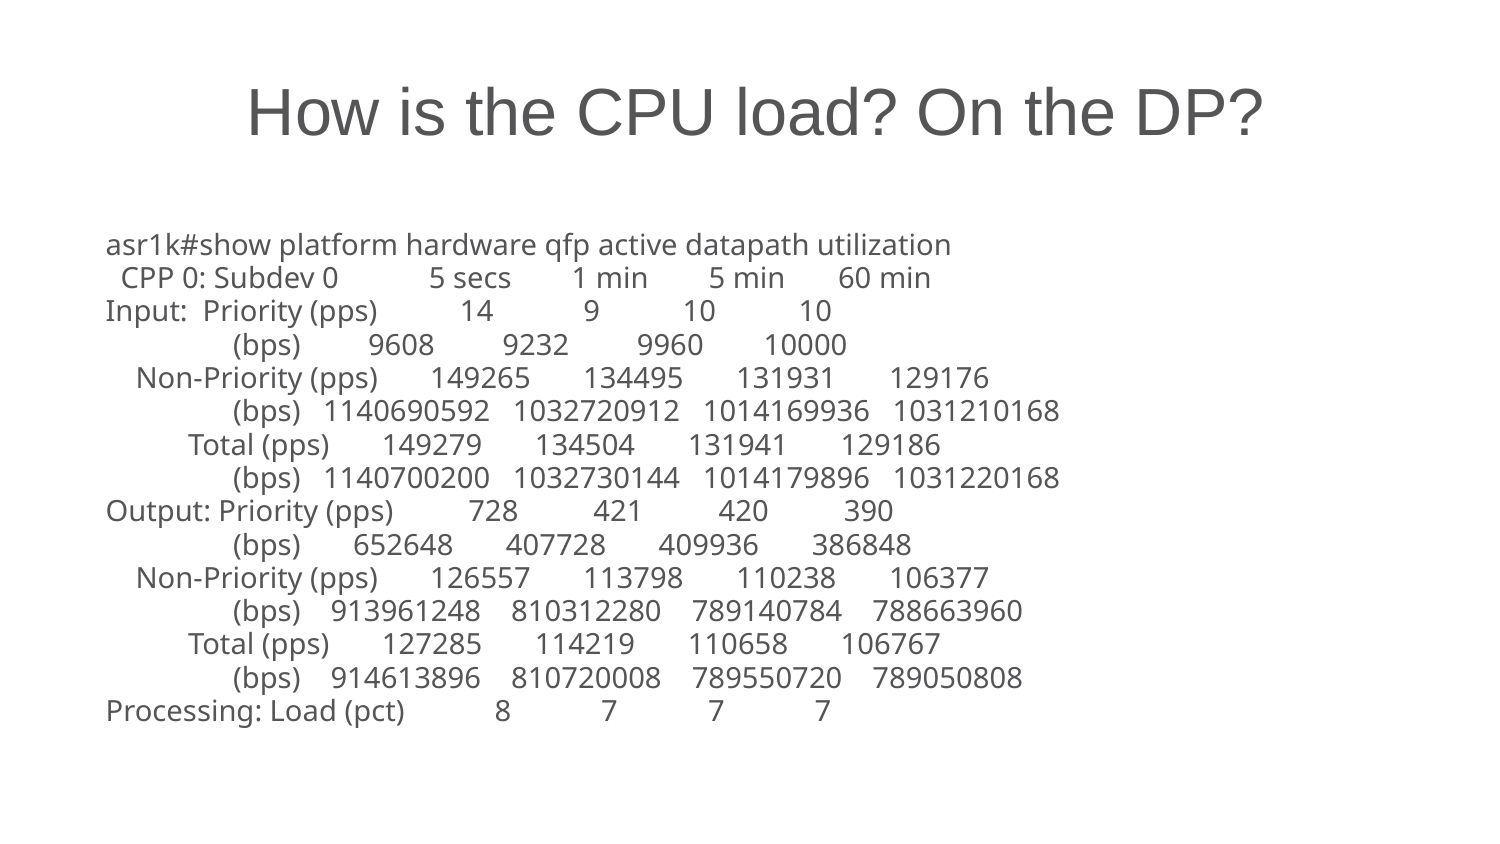

How is the CPU load? On the DP?
# asr1k#show platform hardware qfp active datapath utilization CPP 0: Subdev 0 5 secs 1 min 5 min 60 min Input: Priority (pps) 14 9 10 10 (bps) 9608 9232 9960 10000 Non-Priority (pps) 149265 134495 131931 129176 (bps) 1140690592 1032720912 1014169936 1031210168 Total (pps) 149279 134504 131941 129186 (bps) 1140700200 1032730144 1014179896 1031220168 Output: Priority (pps) 728 421 420 390 (bps) 652648 407728 409936 386848 Non-Priority (pps) 126557 113798 110238 106377 (bps) 913961248 810312280 789140784 788663960 Total (pps) 127285 114219 110658 106767 (bps) 914613896 810720008 789550720 789050808 Processing: Load (pct) 8 7 7 7